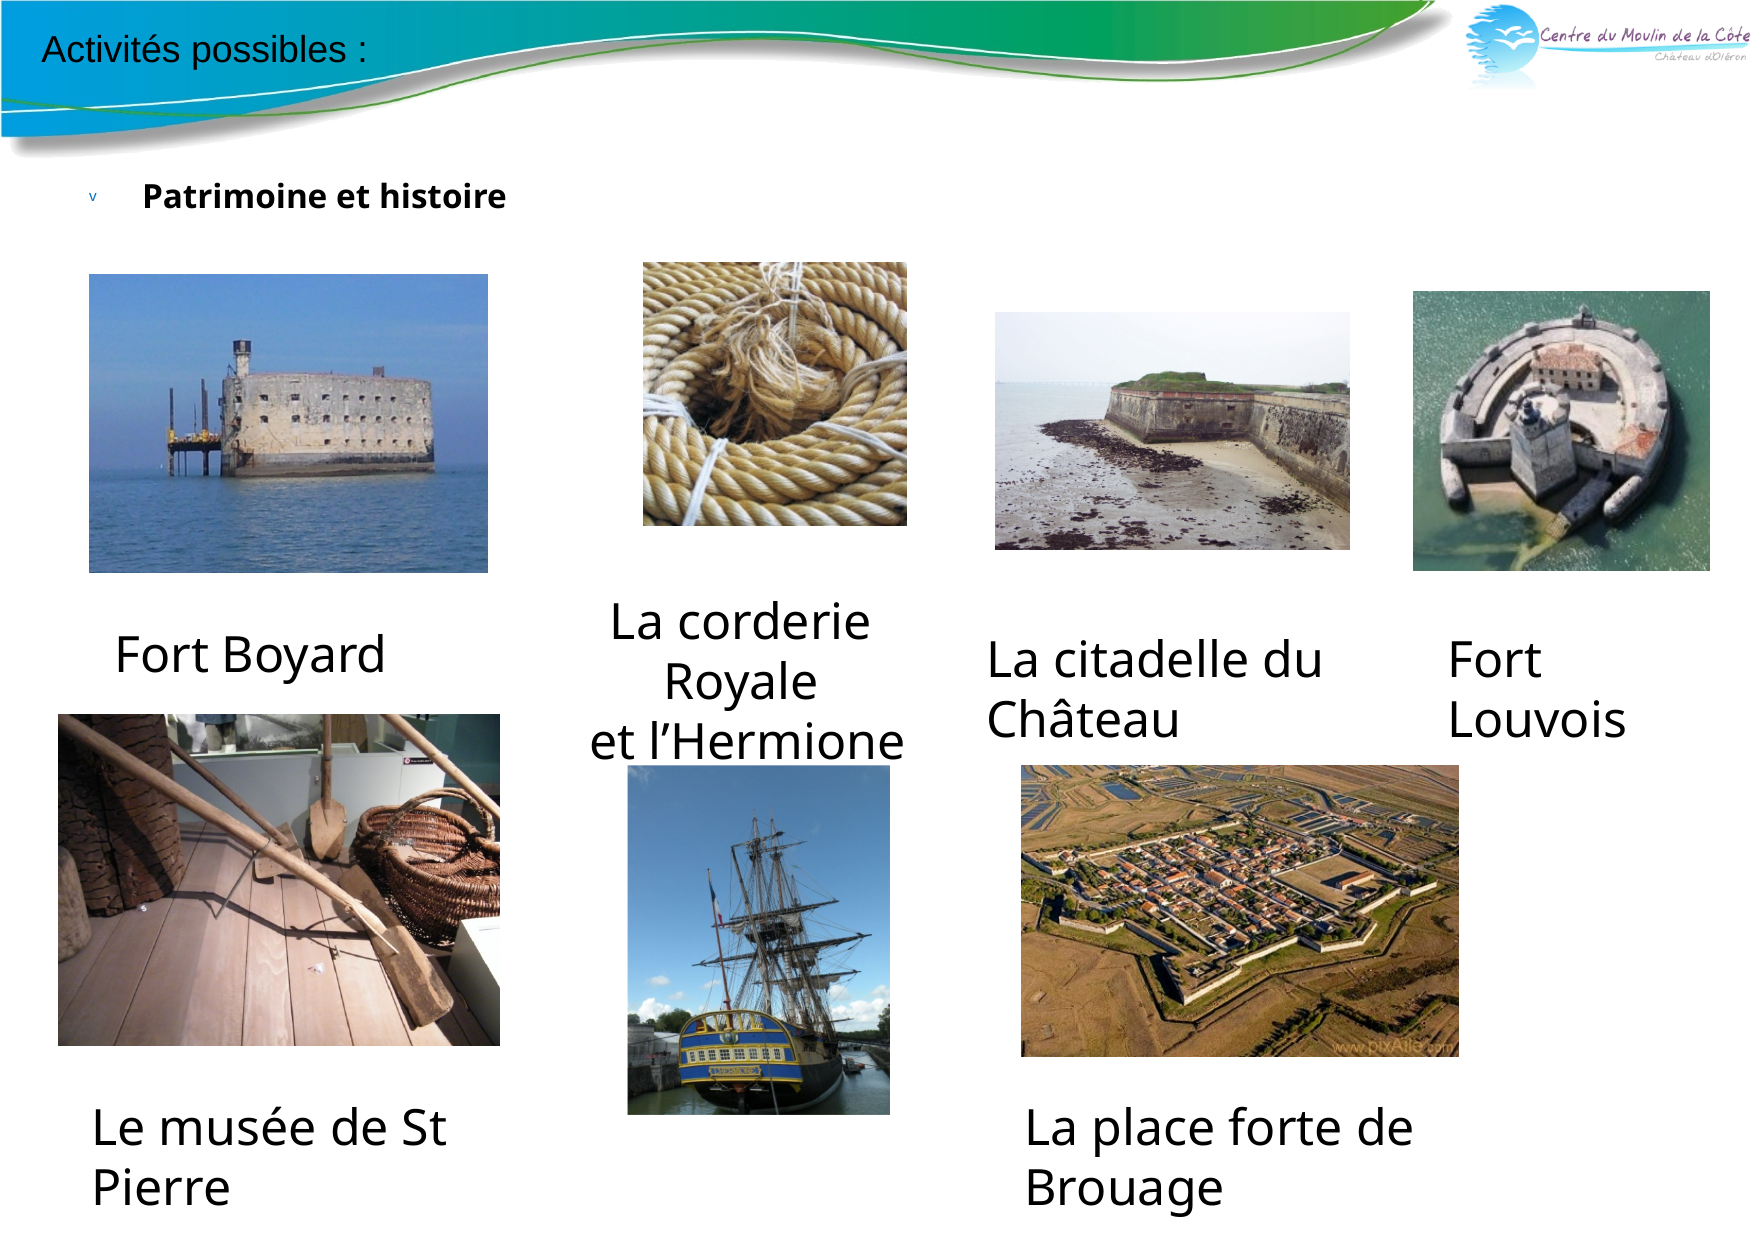

Activités possibles :
 Patrimoine et histoire
La corderie Royale
 et l’Hermione
Fort Boyard
La citadelle du Château
Fort Louvois
Le musée de St Pierre
La place forte de Brouage